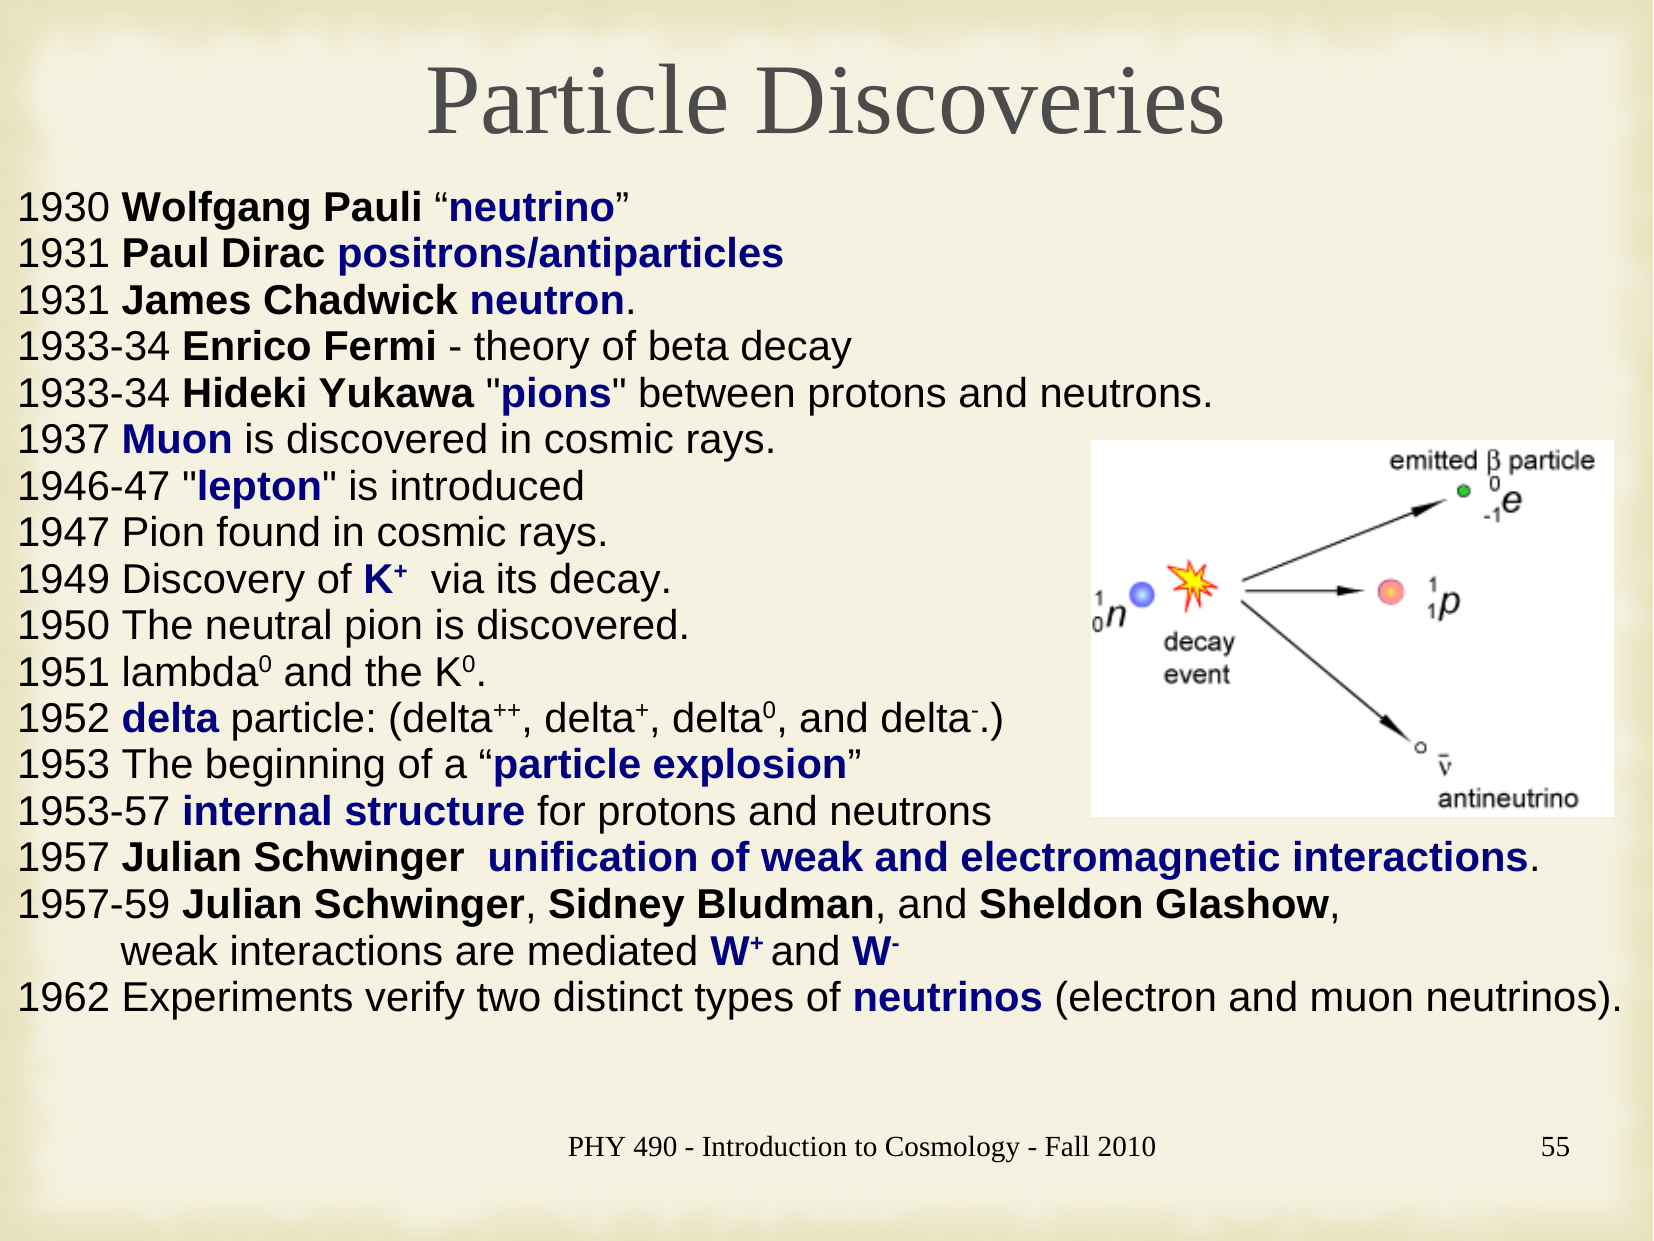

# Particle Discoveries
1930 Wolfgang Pauli “neutrino”
1931 Paul Dirac positrons/antiparticles
1931 James Chadwick neutron.
1933-34 Enrico Fermi - theory of beta decay
1933-34 Hideki Yukawa "pions" between protons and neutrons.
1937 Muon is discovered in cosmic rays.
1946-47 "lepton" is introduced
1947 Pion found in cosmic rays.
1949 Discovery of K+ via its decay.
1950 The neutral pion is discovered.
1951 lambda0 and the K0.
1952 delta particle: (delta++, delta+, delta0, and delta-.)
1953 The beginning of a “particle explosion”
1953-57 internal structure for protons and neutrons
1957 Julian Schwinger unification of weak and electromagnetic interactions.
1957-59 Julian Schwinger, Sidney Bludman, and Sheldon Glashow,
 weak interactions are mediated W+ and W-
1962 Experiments verify two distinct types of neutrinos (electron and muon neutrinos).
PHY 490 - Introduction to Cosmology - Fall 2010
55